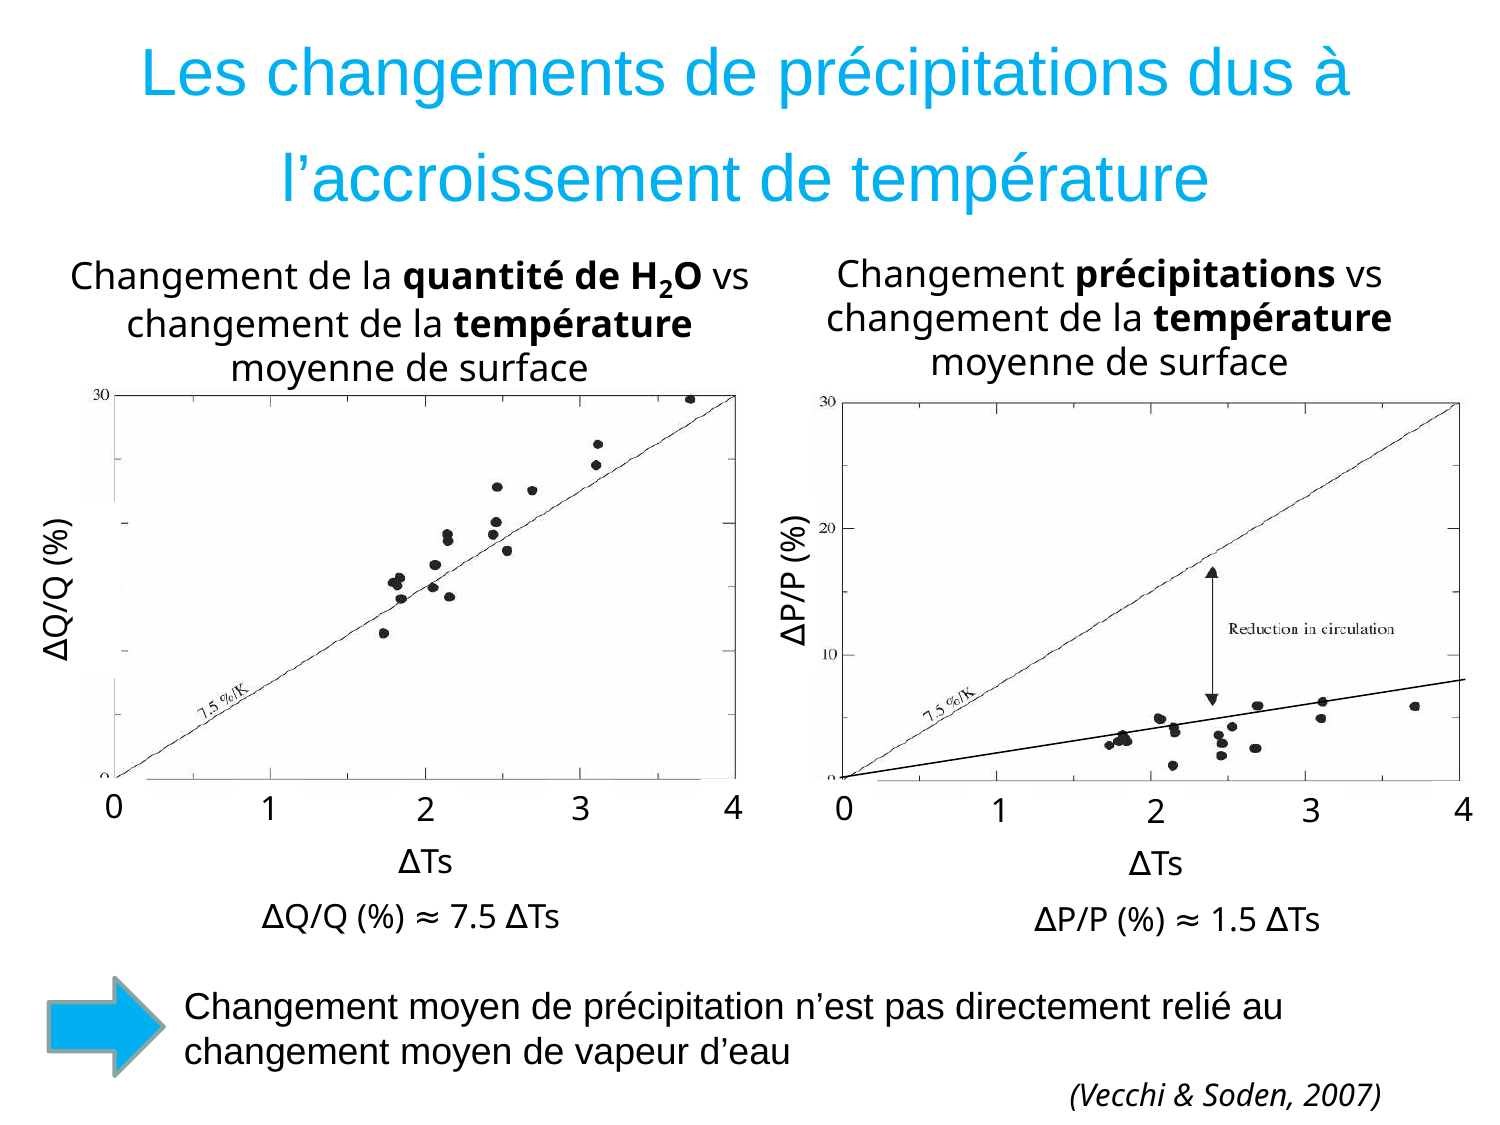

Les changements de précipitations dus à l’accroissement de température
Changement de la quantité de H2O vs changement de la température moyenne de surface
Changement précipitations vs changement de la température moyenne de surface
∆Q/Q (%)
∆P/P (%)
0
4
1
3
2
0
4
1
3
2
∆Ts
∆Ts
∆Q/Q (%) ≈ 7.5 ∆Ts
∆P/P (%) ≈ 1.5 ∆Ts
Changement moyen de précipitation n’est pas directement relié au changement moyen de vapeur d’eau
(Vecchi & Soden, 2007)